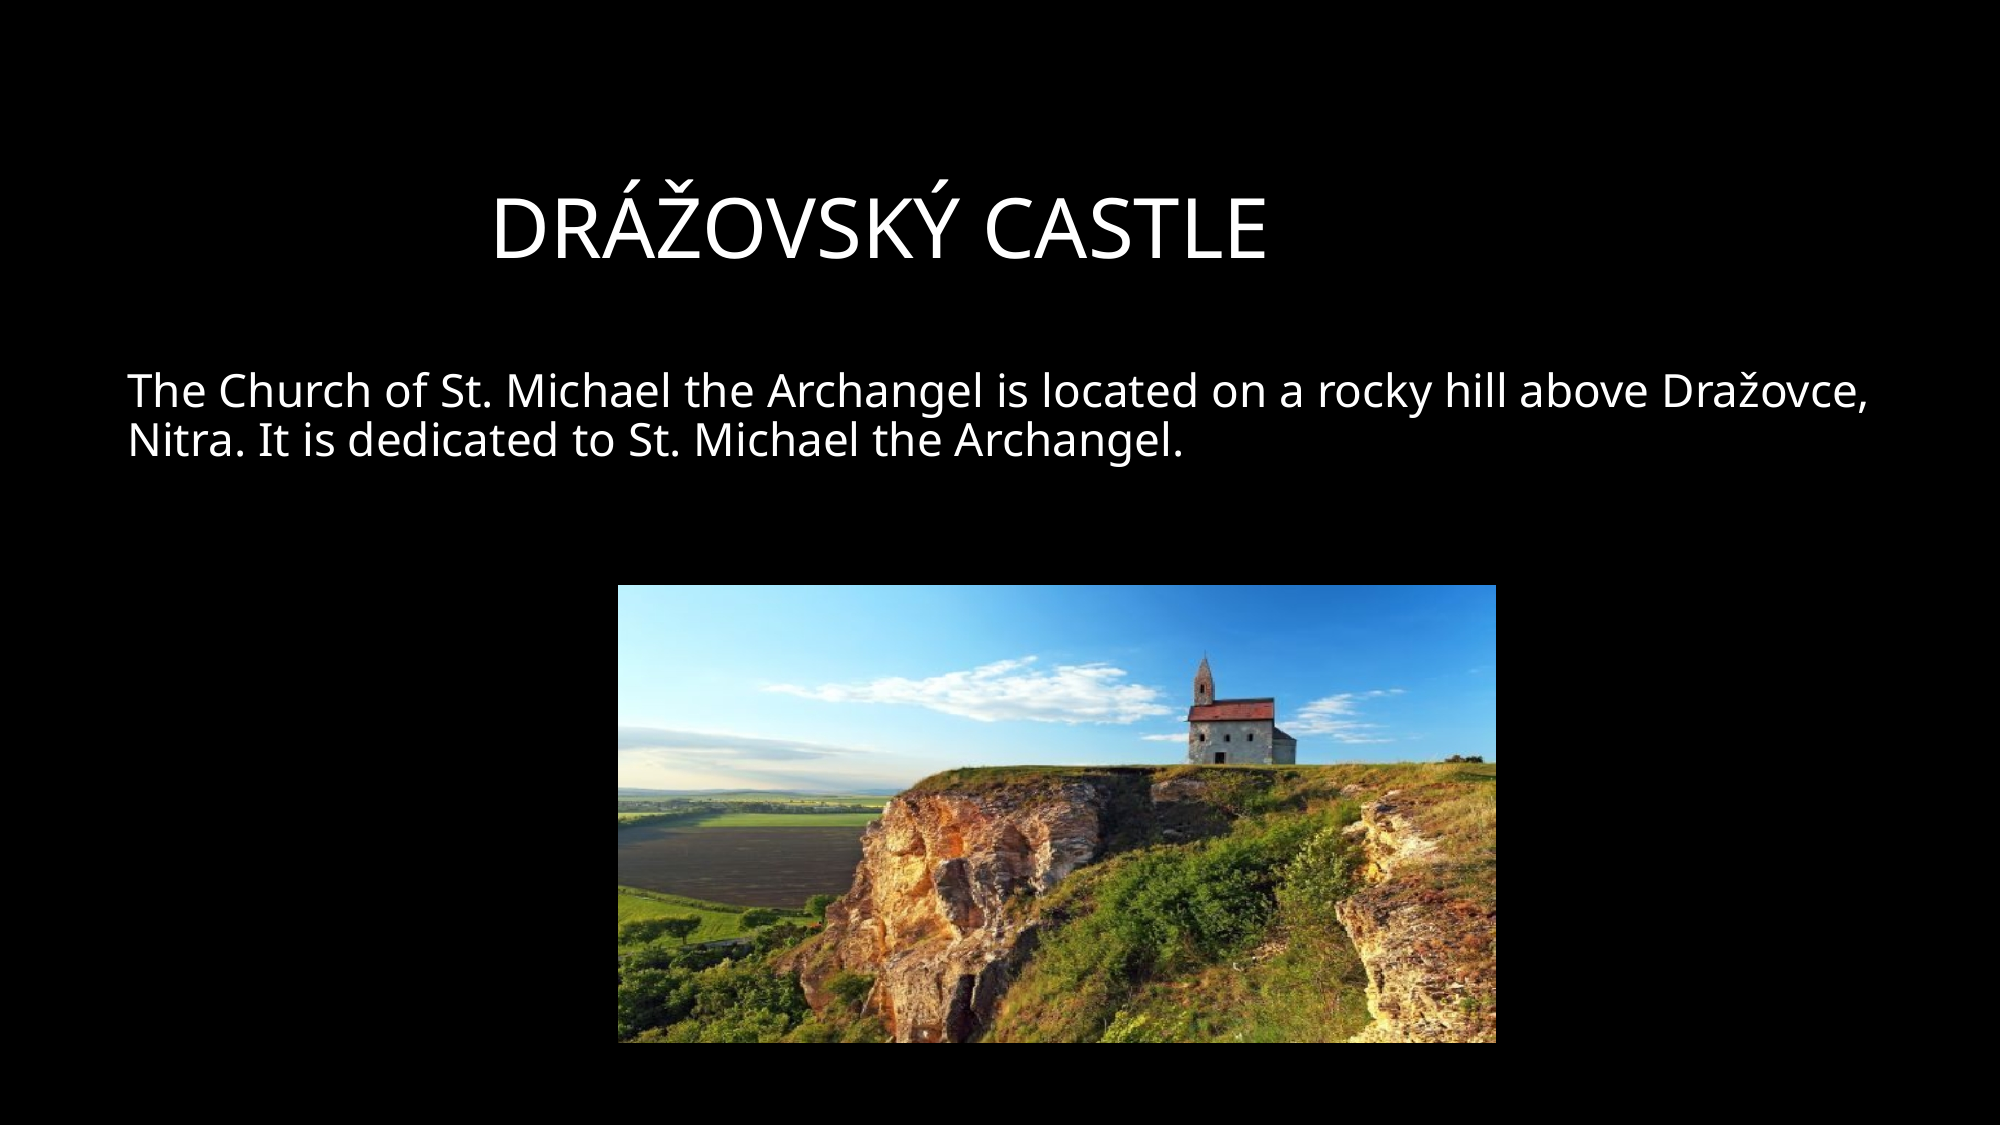

# Drážovský castle
The Church of St. Michael the Archangel is located on a rocky hill above Dražovce, Nitra. It is dedicated to St. Michael the Archangel.